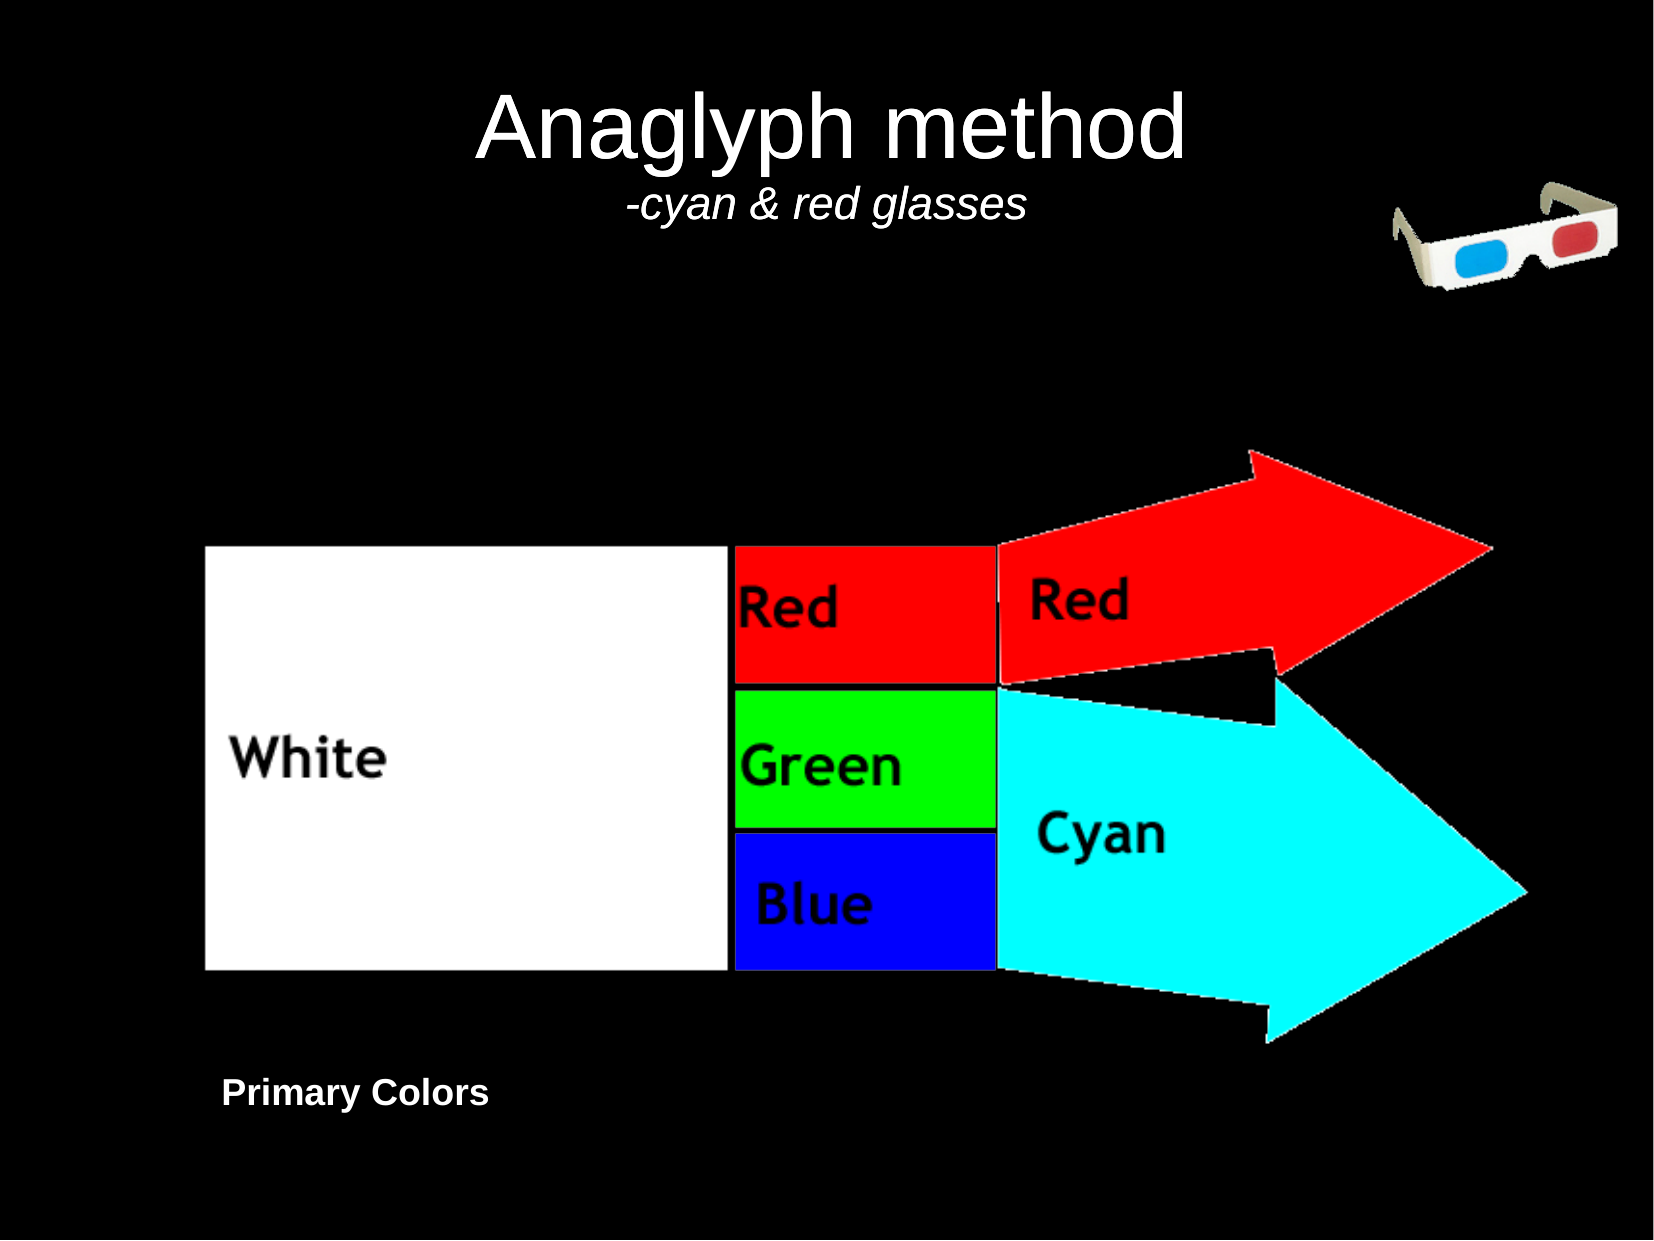

# Anaglyph method -cyan & red glasses
Anaglyph method
-cyan & red glasses
Primary Colors